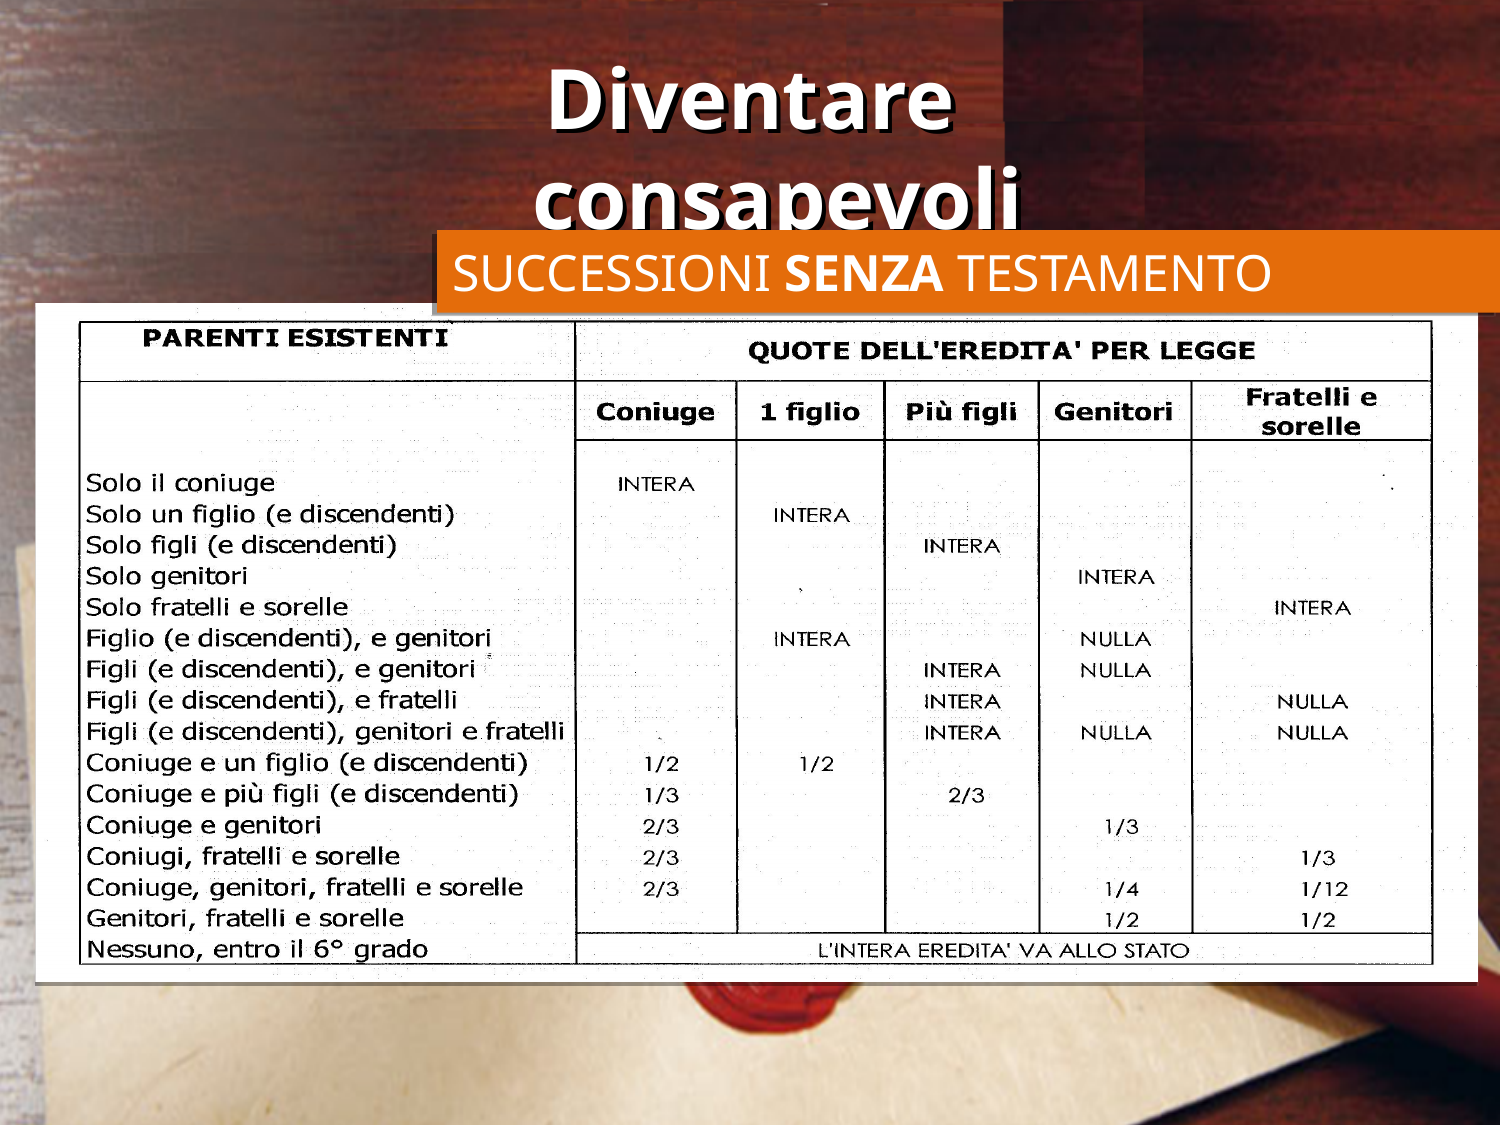

Diventare consapevoli
SUCCESSIONI SENZA TESTAMENTO
QUOTE DELL’EREDITÀ DEVOLUTE PER LEGGE